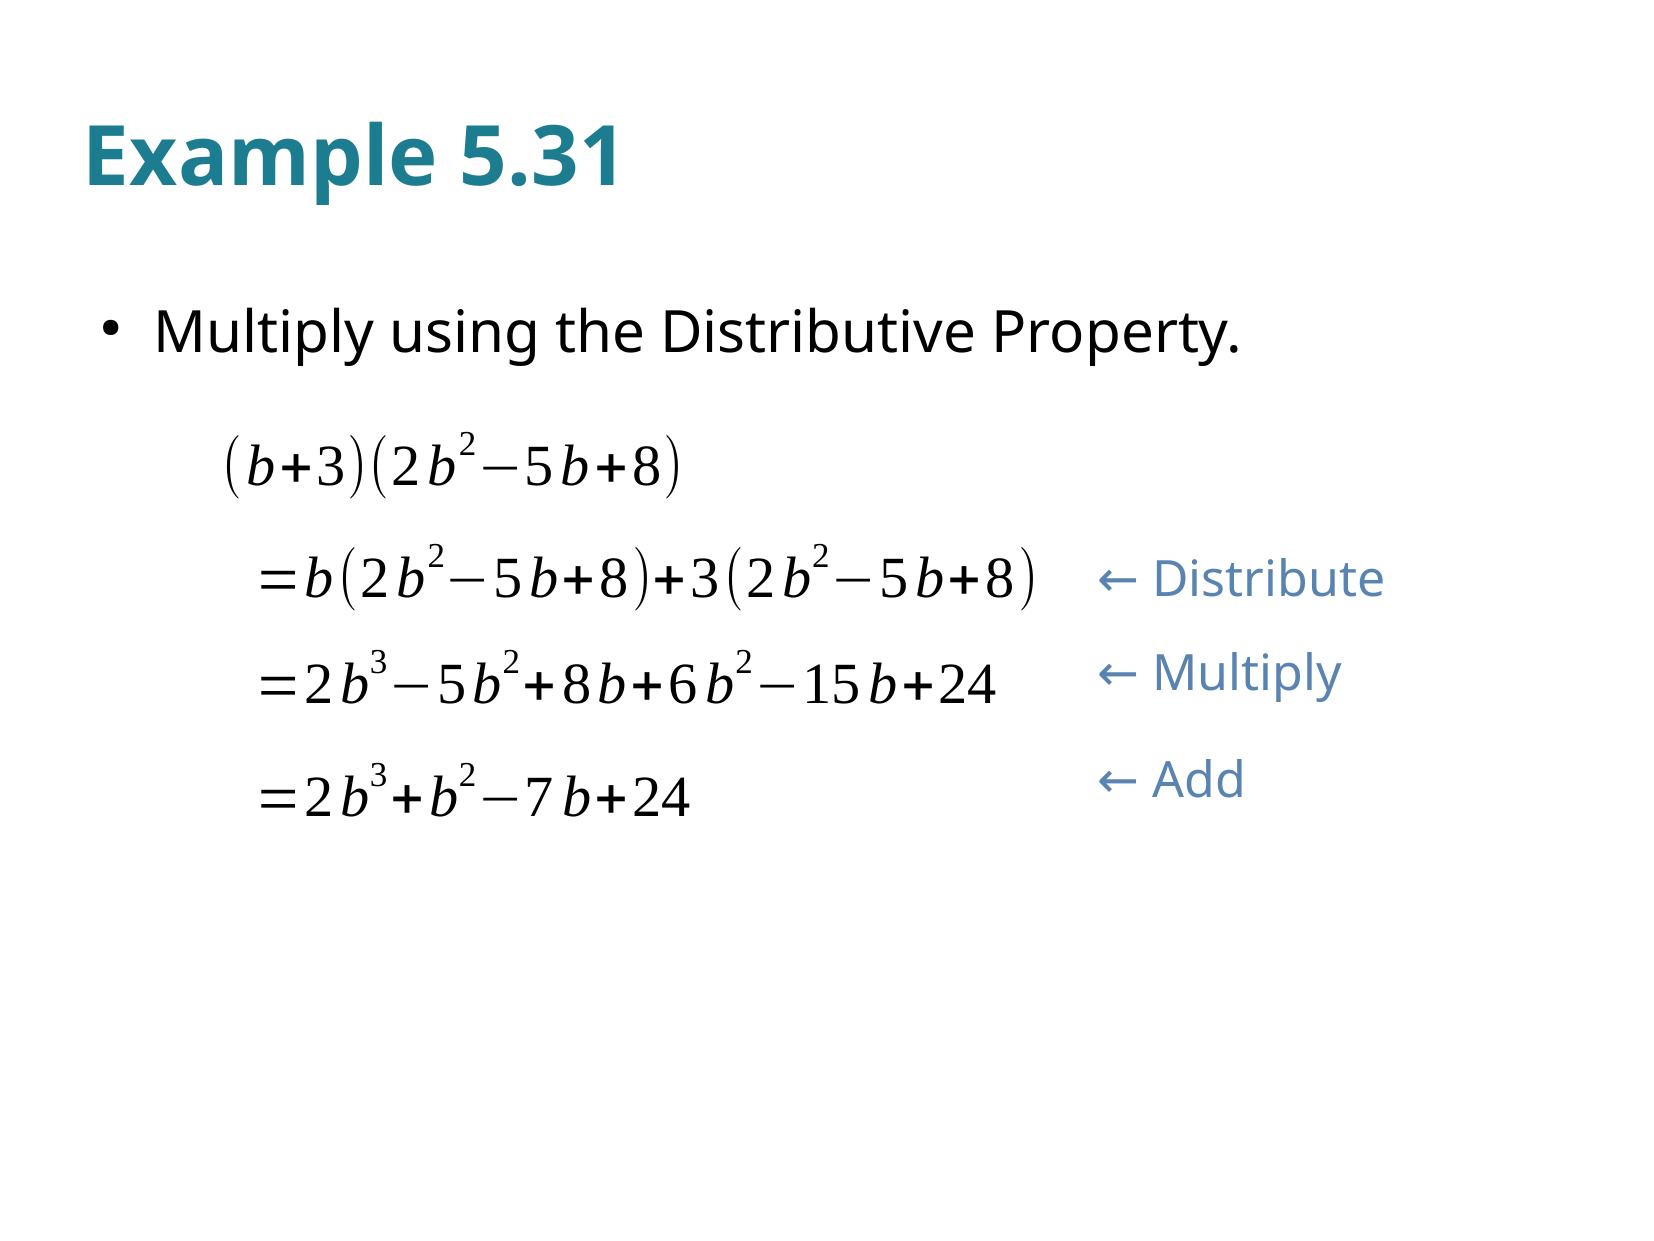

# Example 5.31
Multiply using the Distributive Property.
← Distribute
← Multiply
← Add